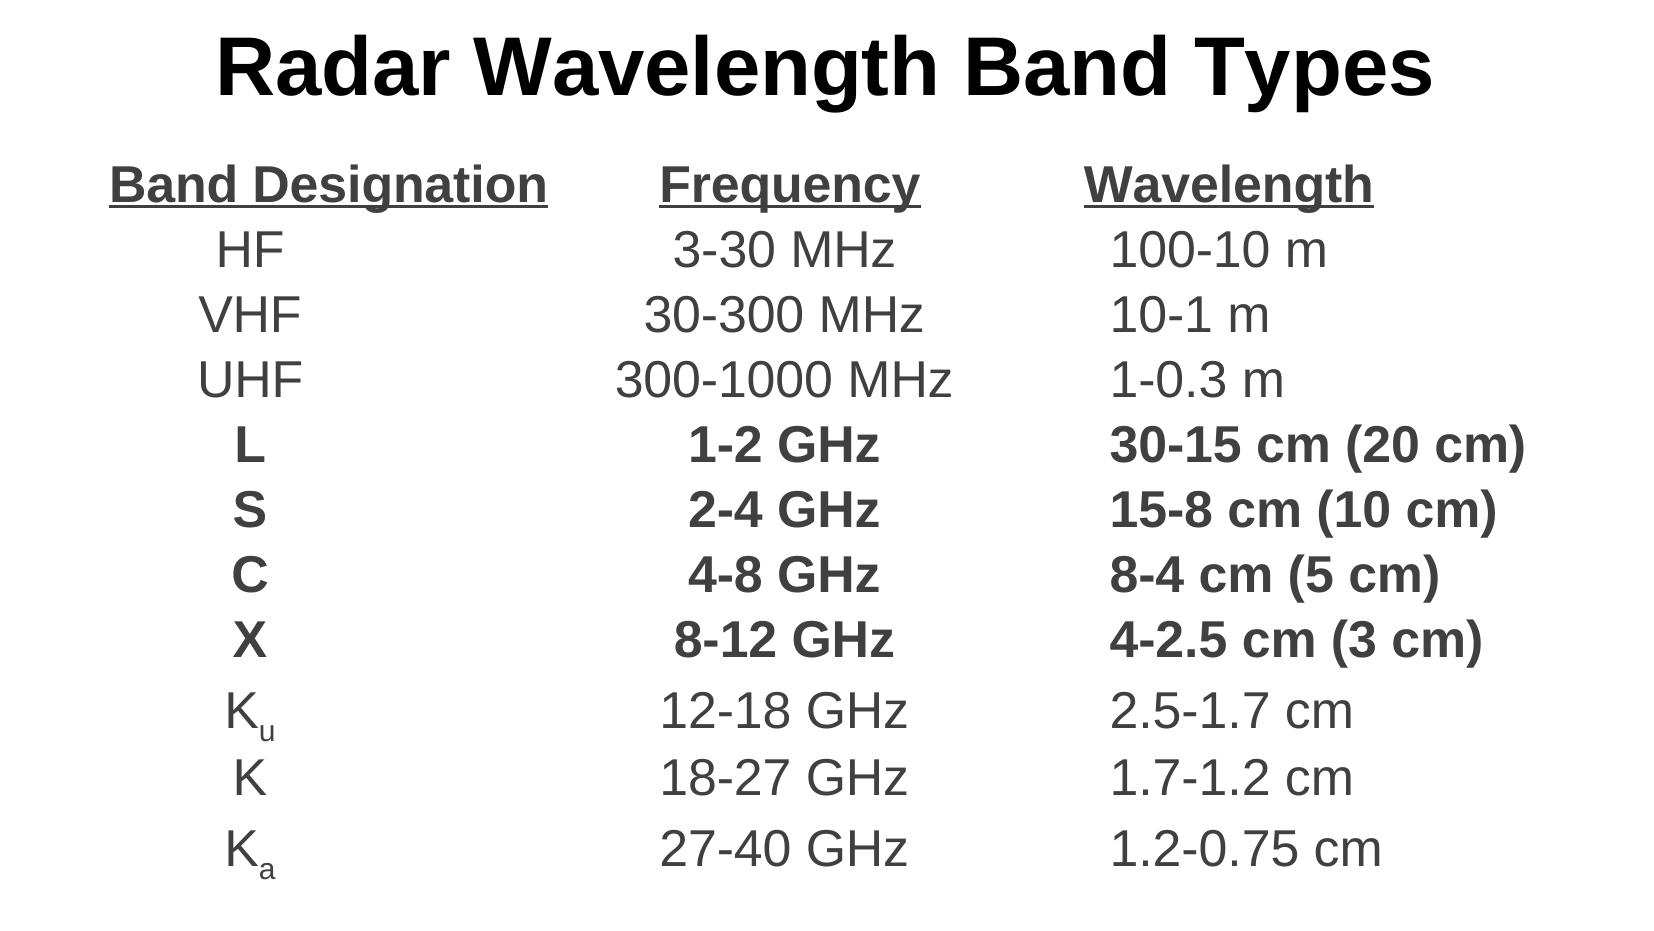

# Radar Wavelength Band Types
 	Band Designation		Frequency					Wavelength
 	HF	3-30 MHz	100-10 m
 	VHF	30-300 MHz	10-1 m
 	UHF	300-1000 MHz	1-0.3 m
 	L	1-2 GHz	30-15 cm (20 cm)
 	S	2-4 GHz	15-8 cm (10 cm)
 	C	4-8 GHz	8-4 cm (5 cm)
 	X	8-12 GHz	4-2.5 cm (3 cm)
 	Ku	12-18 GHz	2.5-1.7 cm
 	K	18-27 GHz	1.7-1.2 cm
 	Ka	27-40 GHz	1.2-0.75 cm